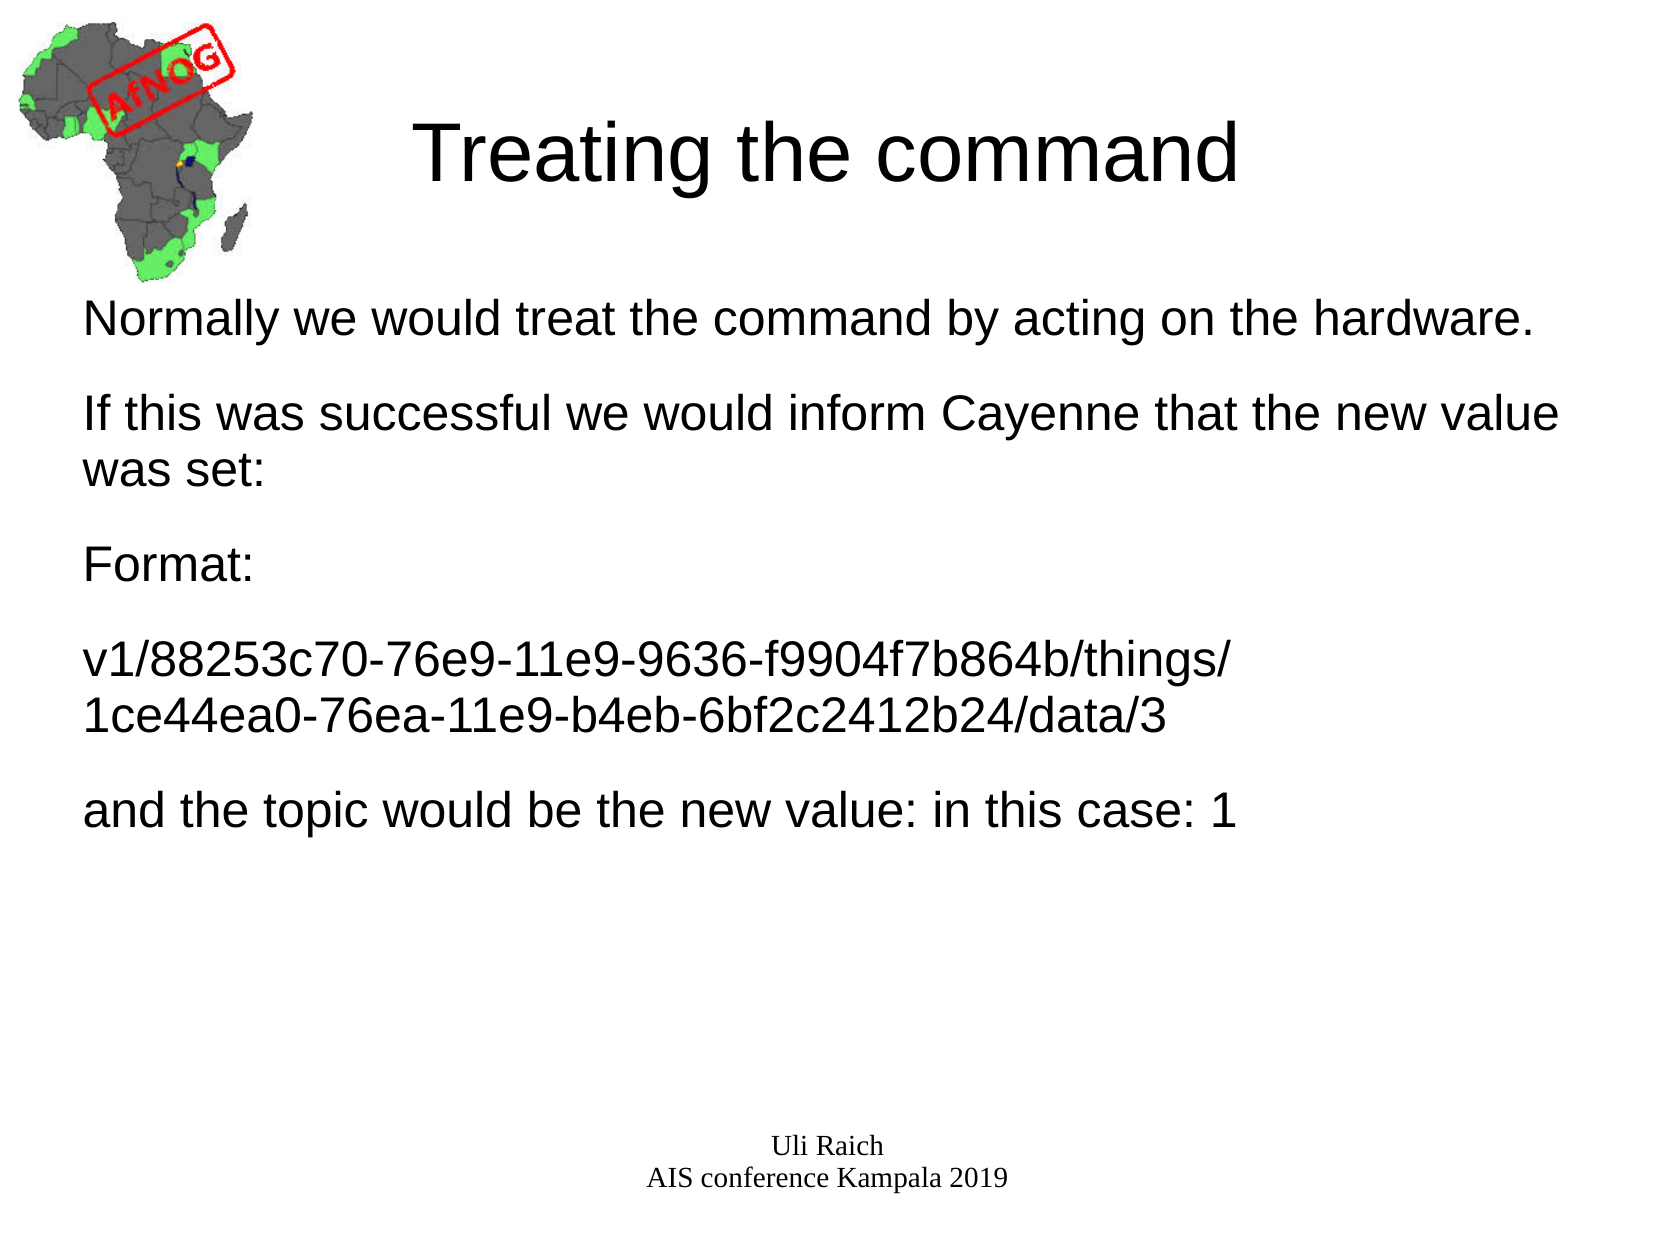

# Treating the command
Normally we would treat the command by acting on the hardware.
If this was successful we would inform Cayenne that the new value was set:
Format:
v1/88253c70-76e9-11e9-9636-f9904f7b864b/things/
1ce44ea0-76ea-11e9-b4eb-6bf2c2412b24/data/3
and the topic would be the new value: in this case: 1